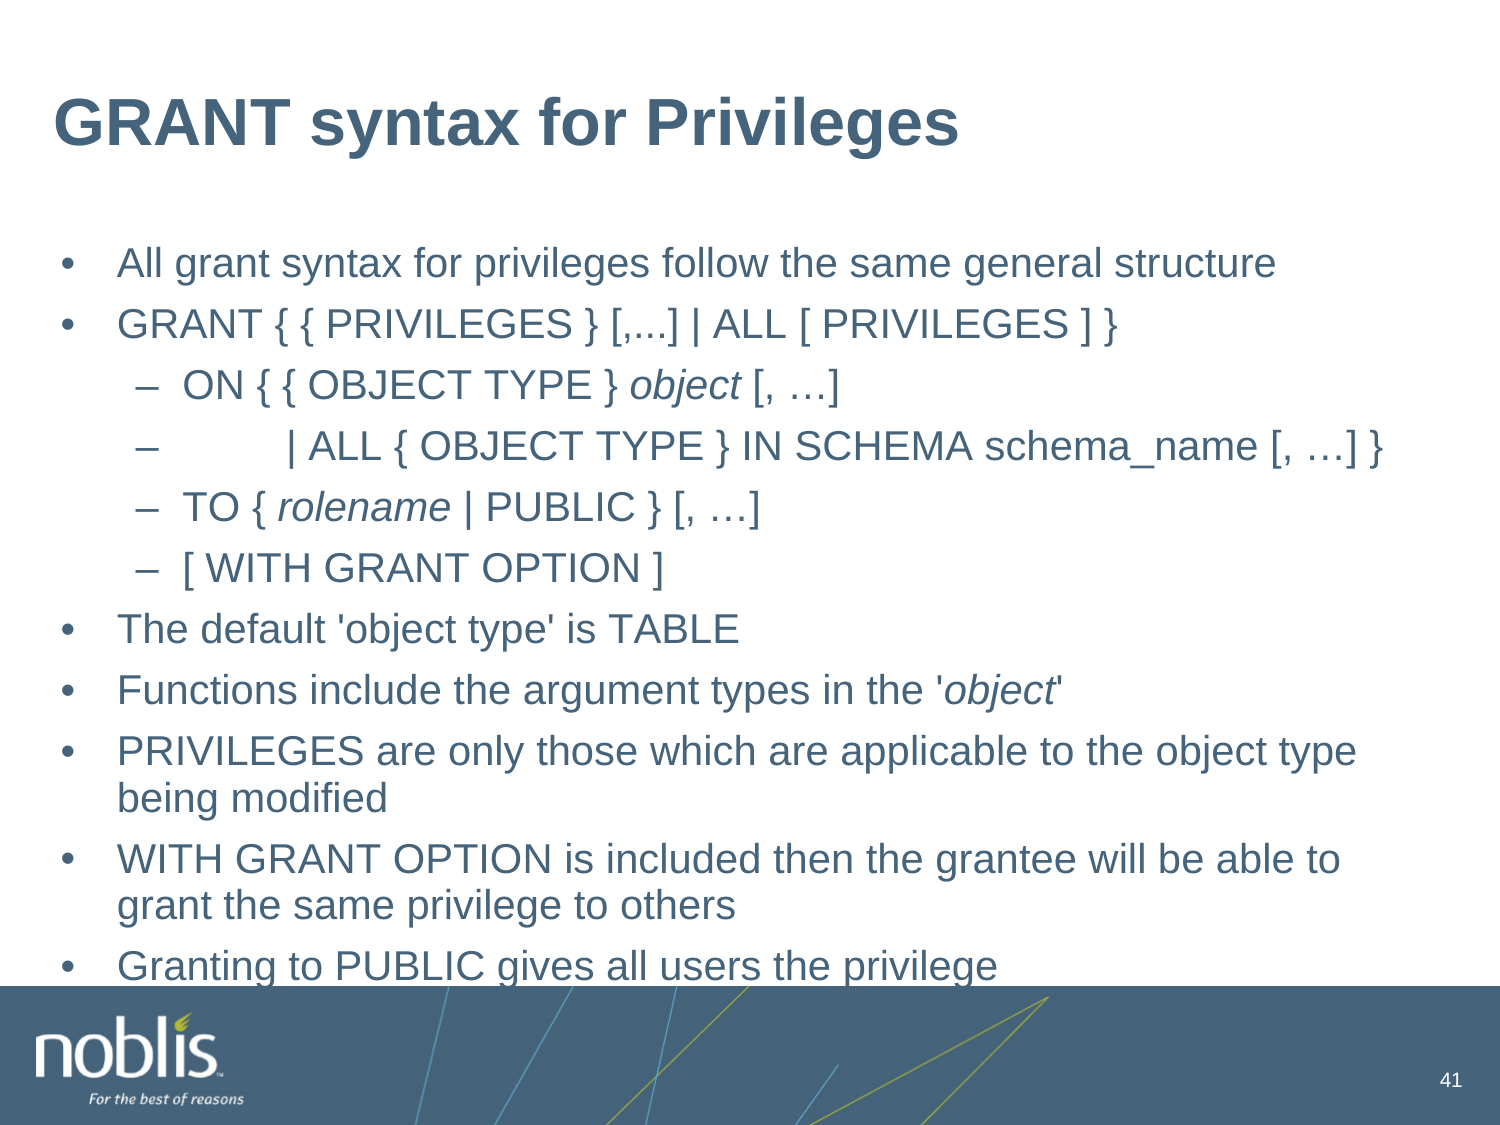

# GRANT syntax for Privileges
All grant syntax for privileges follow the same general structure
GRANT { { PRIVILEGES } [,...] | ALL [ PRIVILEGES ] }
ON { { OBJECT TYPE } object [, …]
 | ALL { OBJECT TYPE } IN SCHEMA schema_name [, …] }
TO { rolename | PUBLIC } [, …]
[ WITH GRANT OPTION ]
The default 'object type' is TABLE
Functions include the argument types in the 'object'
PRIVILEGES are only those which are applicable to the object type being modified
WITH GRANT OPTION is included then the grantee will be able to grant the same privilege to others
Granting to PUBLIC gives all users the privilege